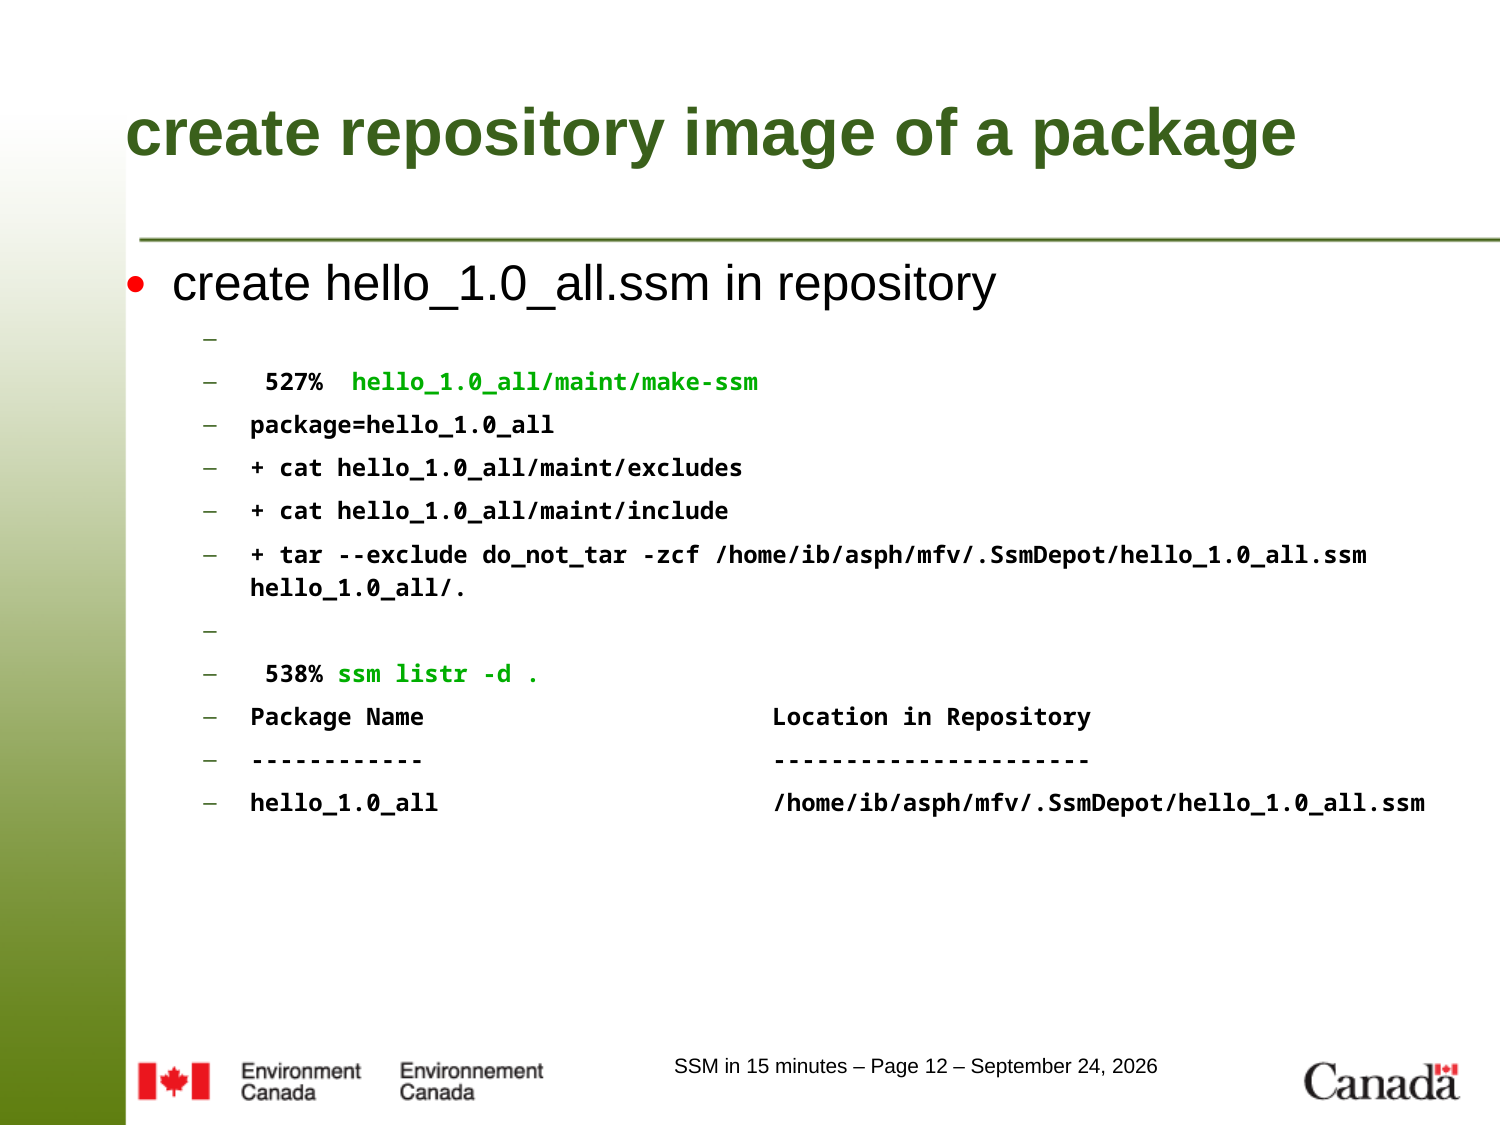

# create repository image of a package
create hello_1.0_all.ssm in repository
 527% hello_1.0_all/maint/make-ssm
package=hello_1.0_all
+ cat hello_1.0_all/maint/excludes
+ cat hello_1.0_all/maint/include
+ tar --exclude do_not_tar -zcf /home/ib/asph/mfv/.SsmDepot/hello_1.0_all.ssm hello_1.0_all/.
 538% ssm listr -d .
Package Name Location in Repository
------------ ----------------------
hello_1.0_all /home/ib/asph/mfv/.SsmDepot/hello_1.0_all.ssm